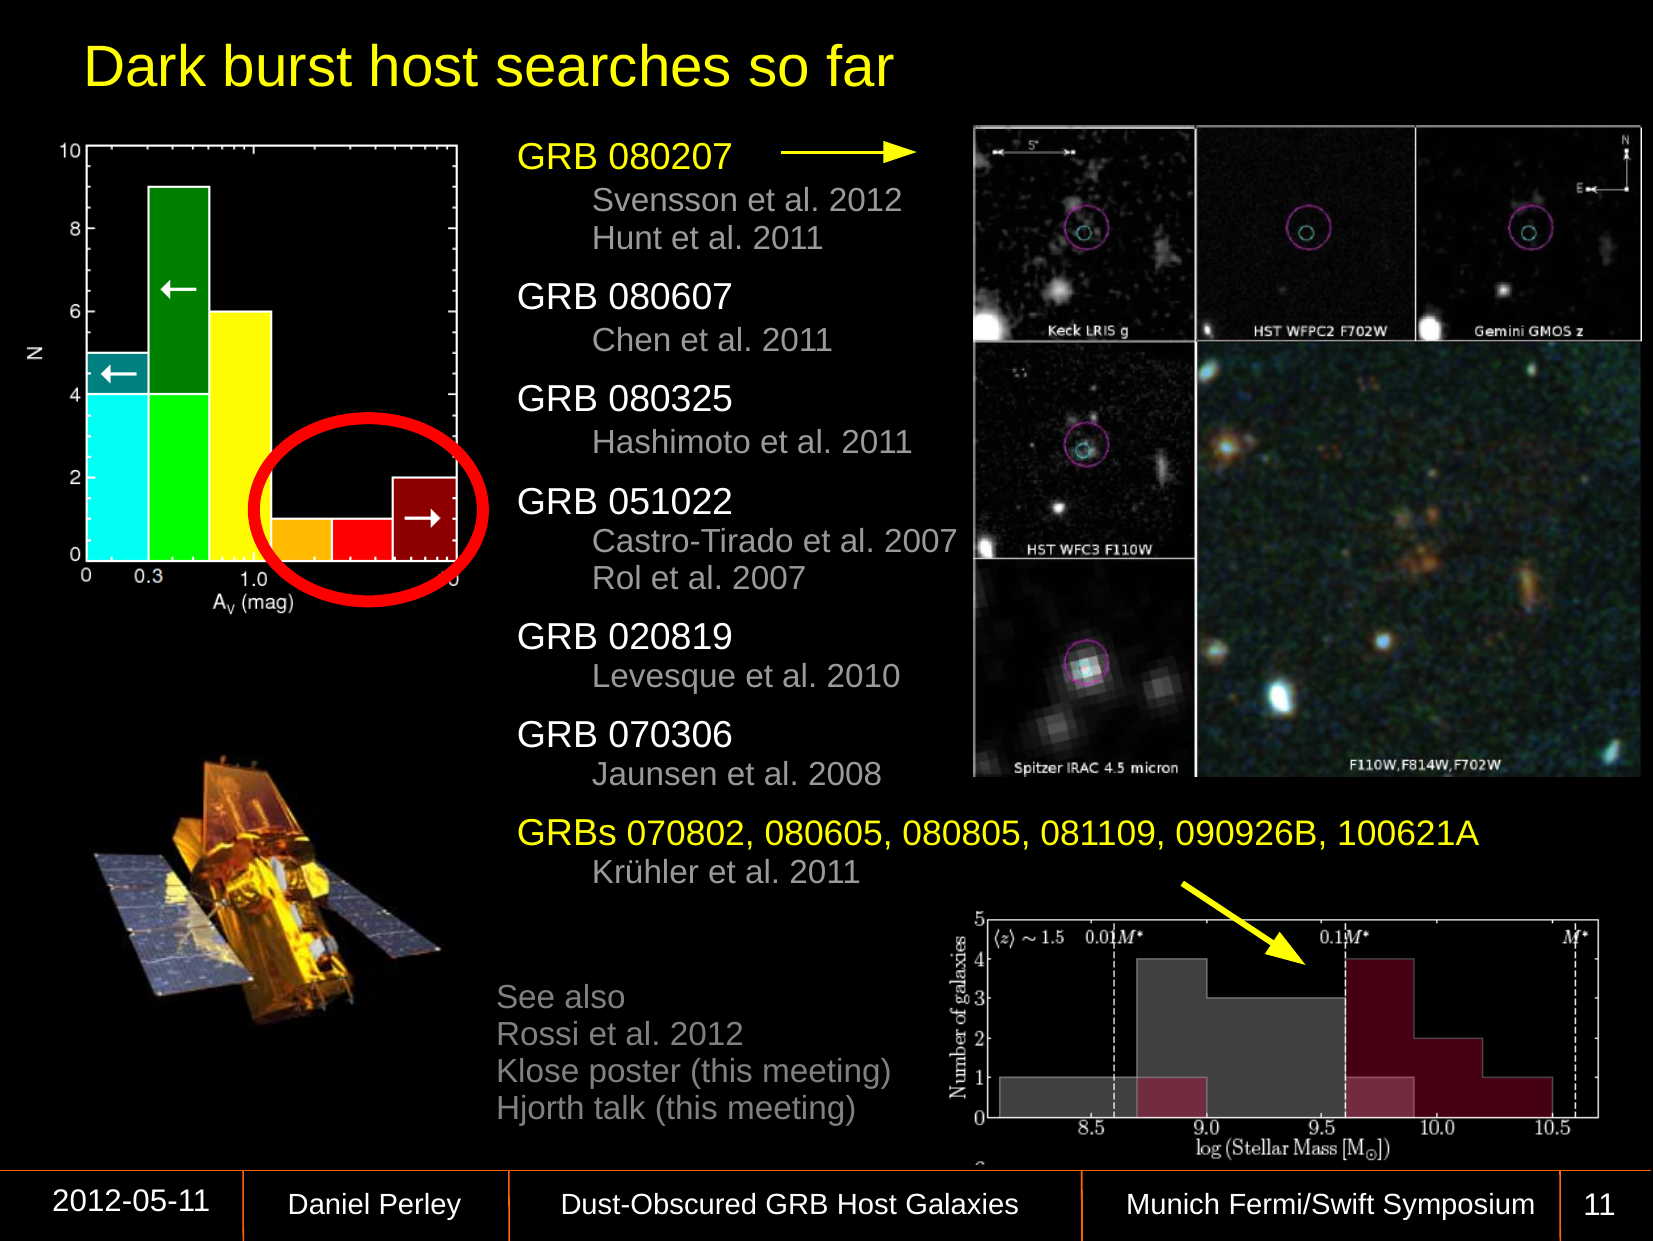

# Dark burst host searches so far
GRB 080207
	Svensson et al. 2012
	Hunt et al. 2011
GRB 080607
	Chen et al. 2011
GRB 080325
	Hashimoto et al. 2011
GRB 051022
	Castro-Tirado et al. 2007
	Rol et al. 2007
GRB 020819
	Levesque et al. 2010
GRB 070306
	Jaunsen et al. 2008
GRBs 070802, 080605, 080805, 081109, 090926B, 100621A
	Krühler et al. 2011
See also
Rossi et al. 2012
Klose poster (this meeting)
Hjorth talk (this meeting)
2012-05-11
11